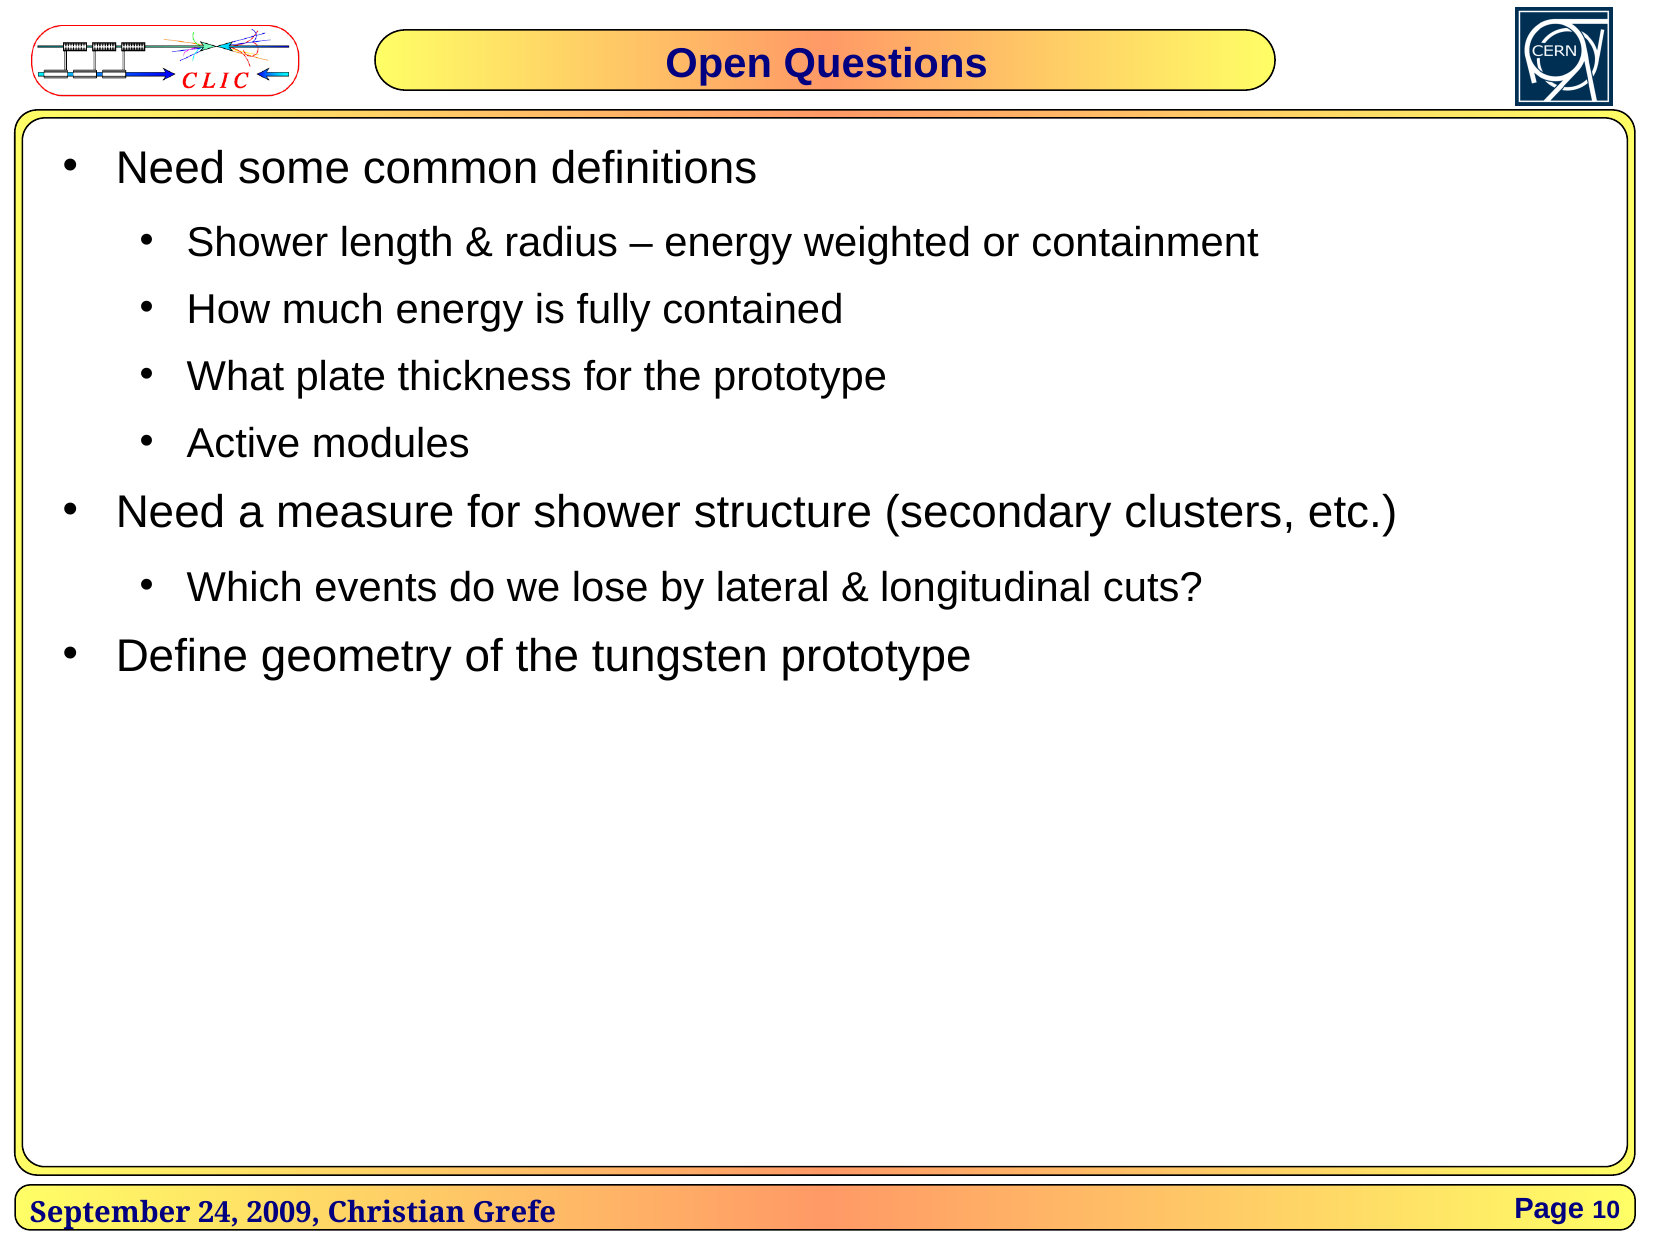

# Open Questions
Need some common definitions
Shower length & radius – energy weighted or containment
How much energy is fully contained
What plate thickness for the prototype
Active modules
Need a measure for shower structure (secondary clusters, etc.)
Which events do we lose by lateral & longitudinal cuts?
Define geometry of the tungsten prototype